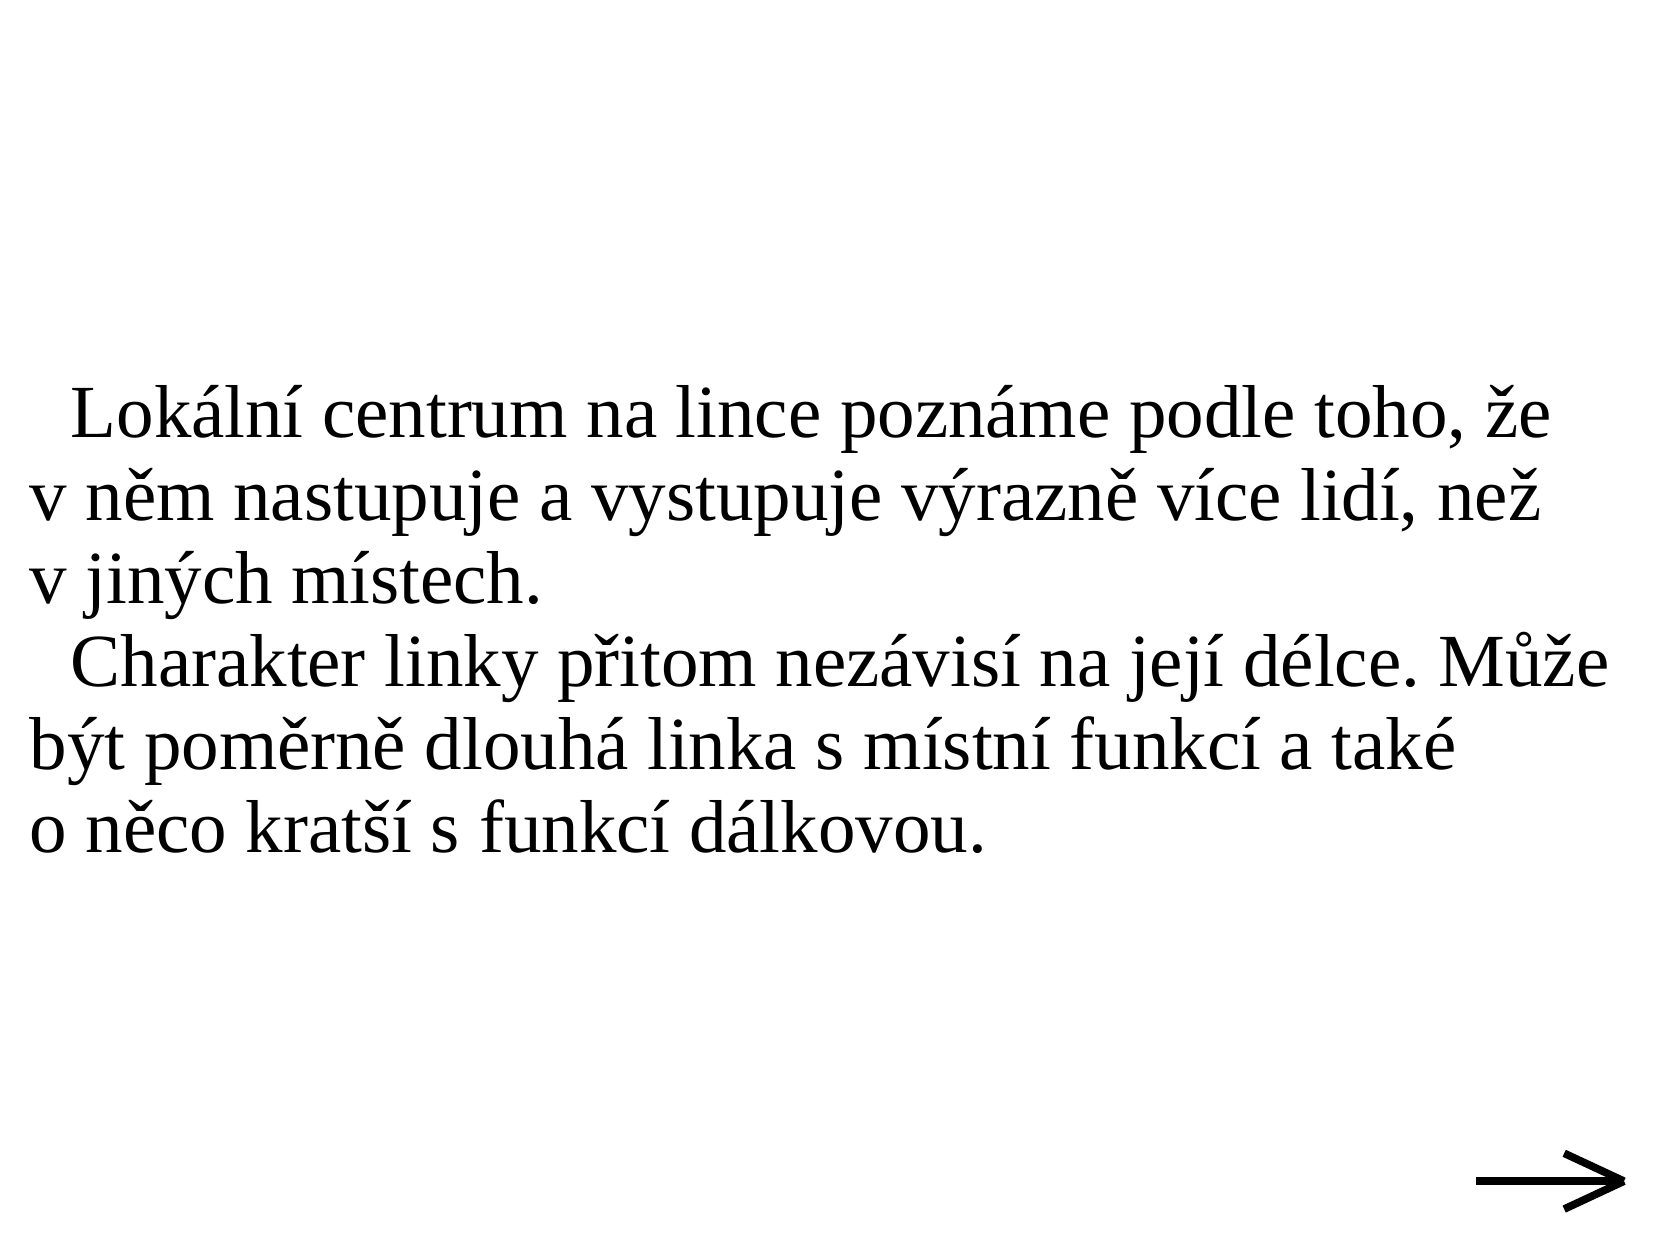

Lokální centrum na lince poznáme podle toho, že v něm nastupuje a vystupuje výrazně více lidí, než v jiných místech.
Charakter linky přitom nezávisí na její délce. Může být poměrně dlouhá linka s místní funkcí a také o něco kratší s funkcí dálkovou.